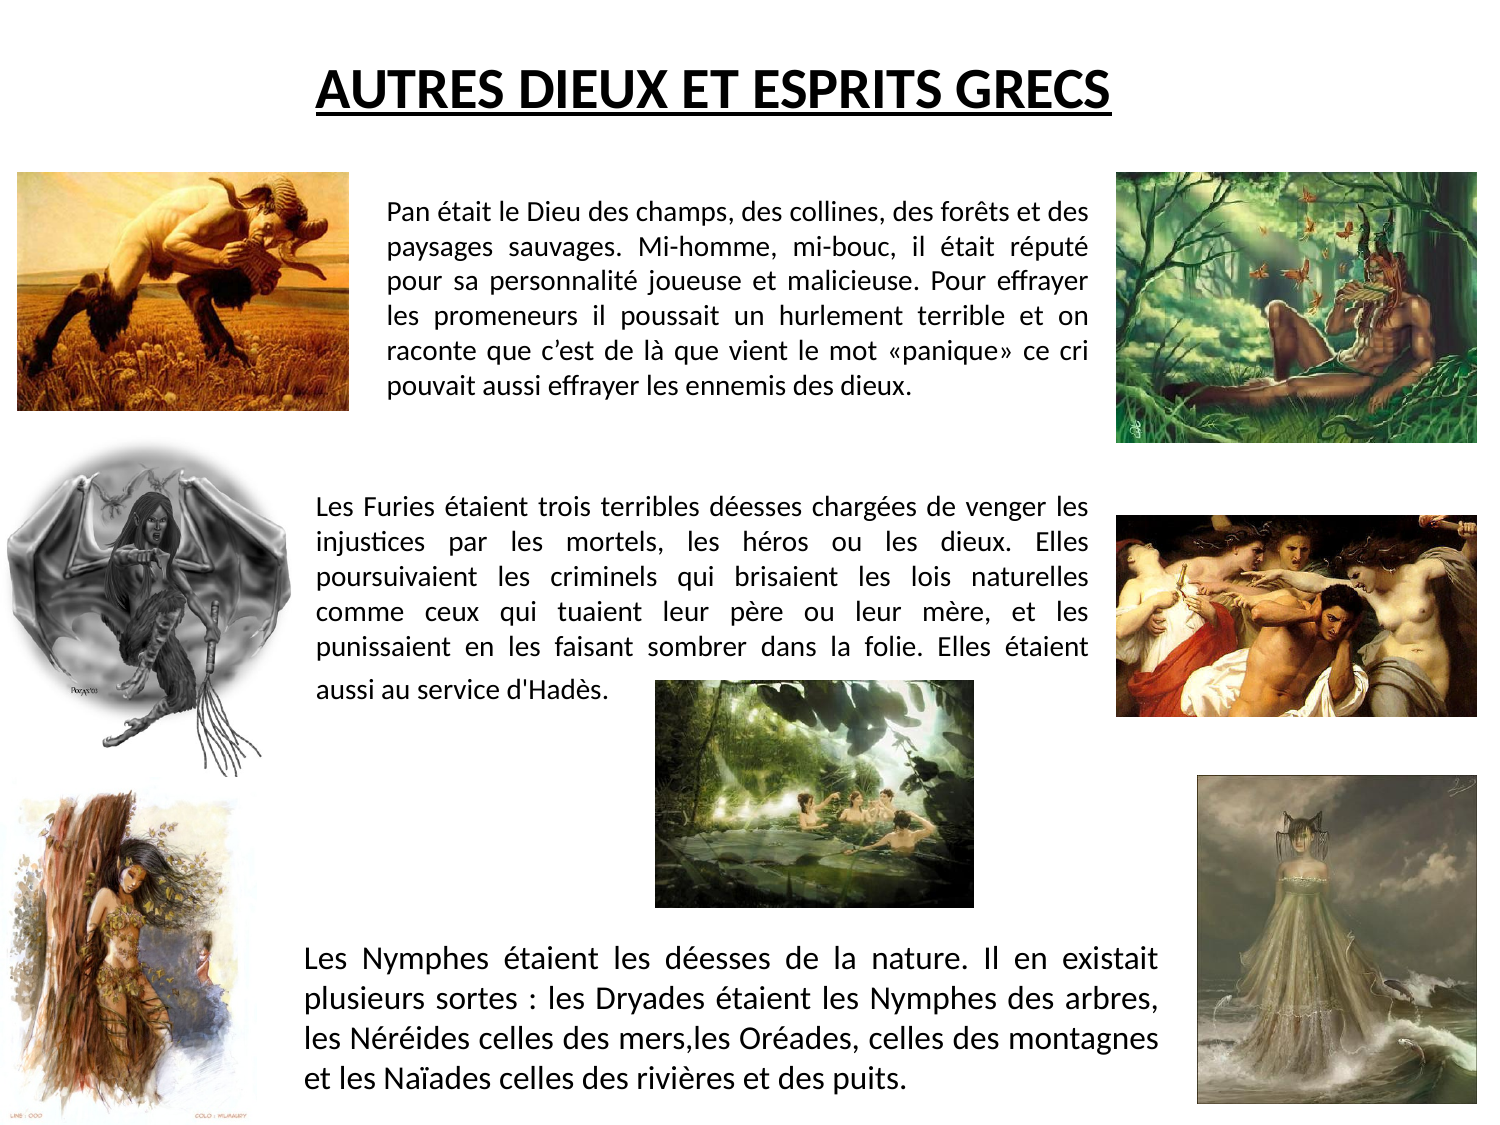

AUTRES DIEUX ET ESPRITS GRECS
Pan était le Dieu des champs, des collines, des forêts et des paysages sauvages. Mi-homme, mi-bouc, il était réputé pour sa personnalité joueuse et malicieuse. Pour effrayer les promeneurs il poussait un hurlement terrible et on raconte que c’est de là que vient le mot «panique» ce cri pouvait aussi effrayer les ennemis des dieux.
Les Furies étaient trois terribles déesses chargées de venger les injustices par les mortels, les héros ou les dieux. Elles poursuivaient les criminels qui brisaient les lois naturelles comme ceux qui tuaient leur père ou leur mère, et les punissaient en les faisant sombrer dans la folie. Elles étaient aussi au service d'Hadès.
Les Nymphes étaient les déesses de la nature. Il en existait plusieurs sortes : les Dryades étaient les Nymphes des arbres, les Néréides celles des mers,les Oréades, celles des montagnes et les Naïades celles des rivières et des puits.